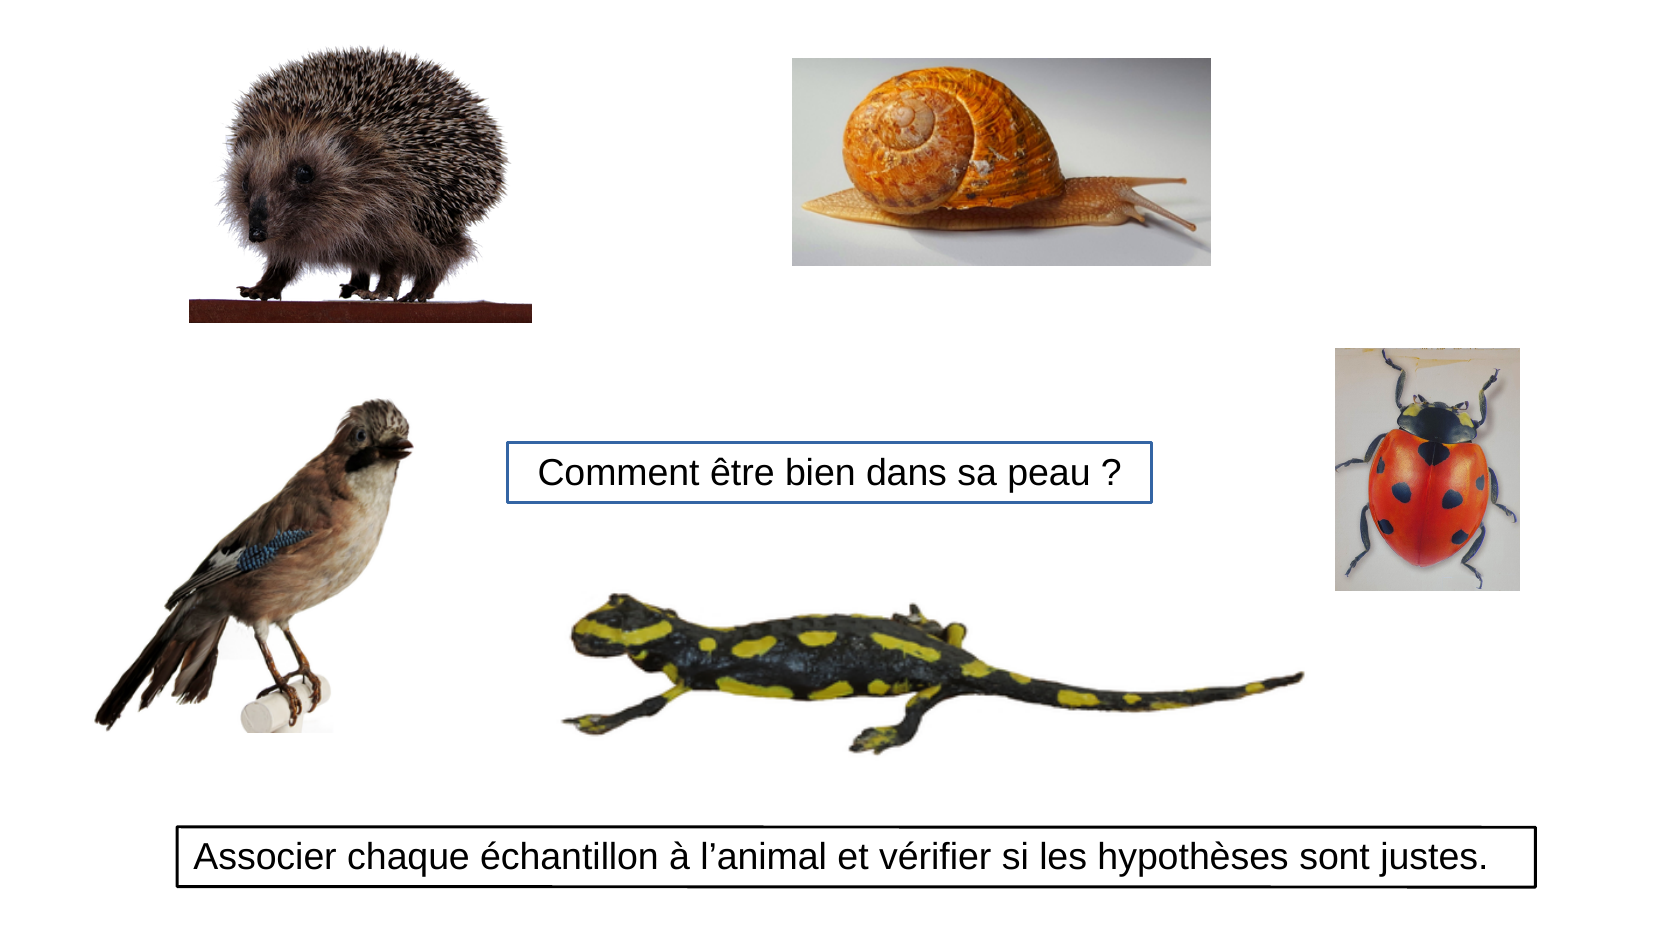

Comment être bien dans sa peau ?
Associer chaque échantillon à l’animal et vérifier si les hypothèses sont justes.